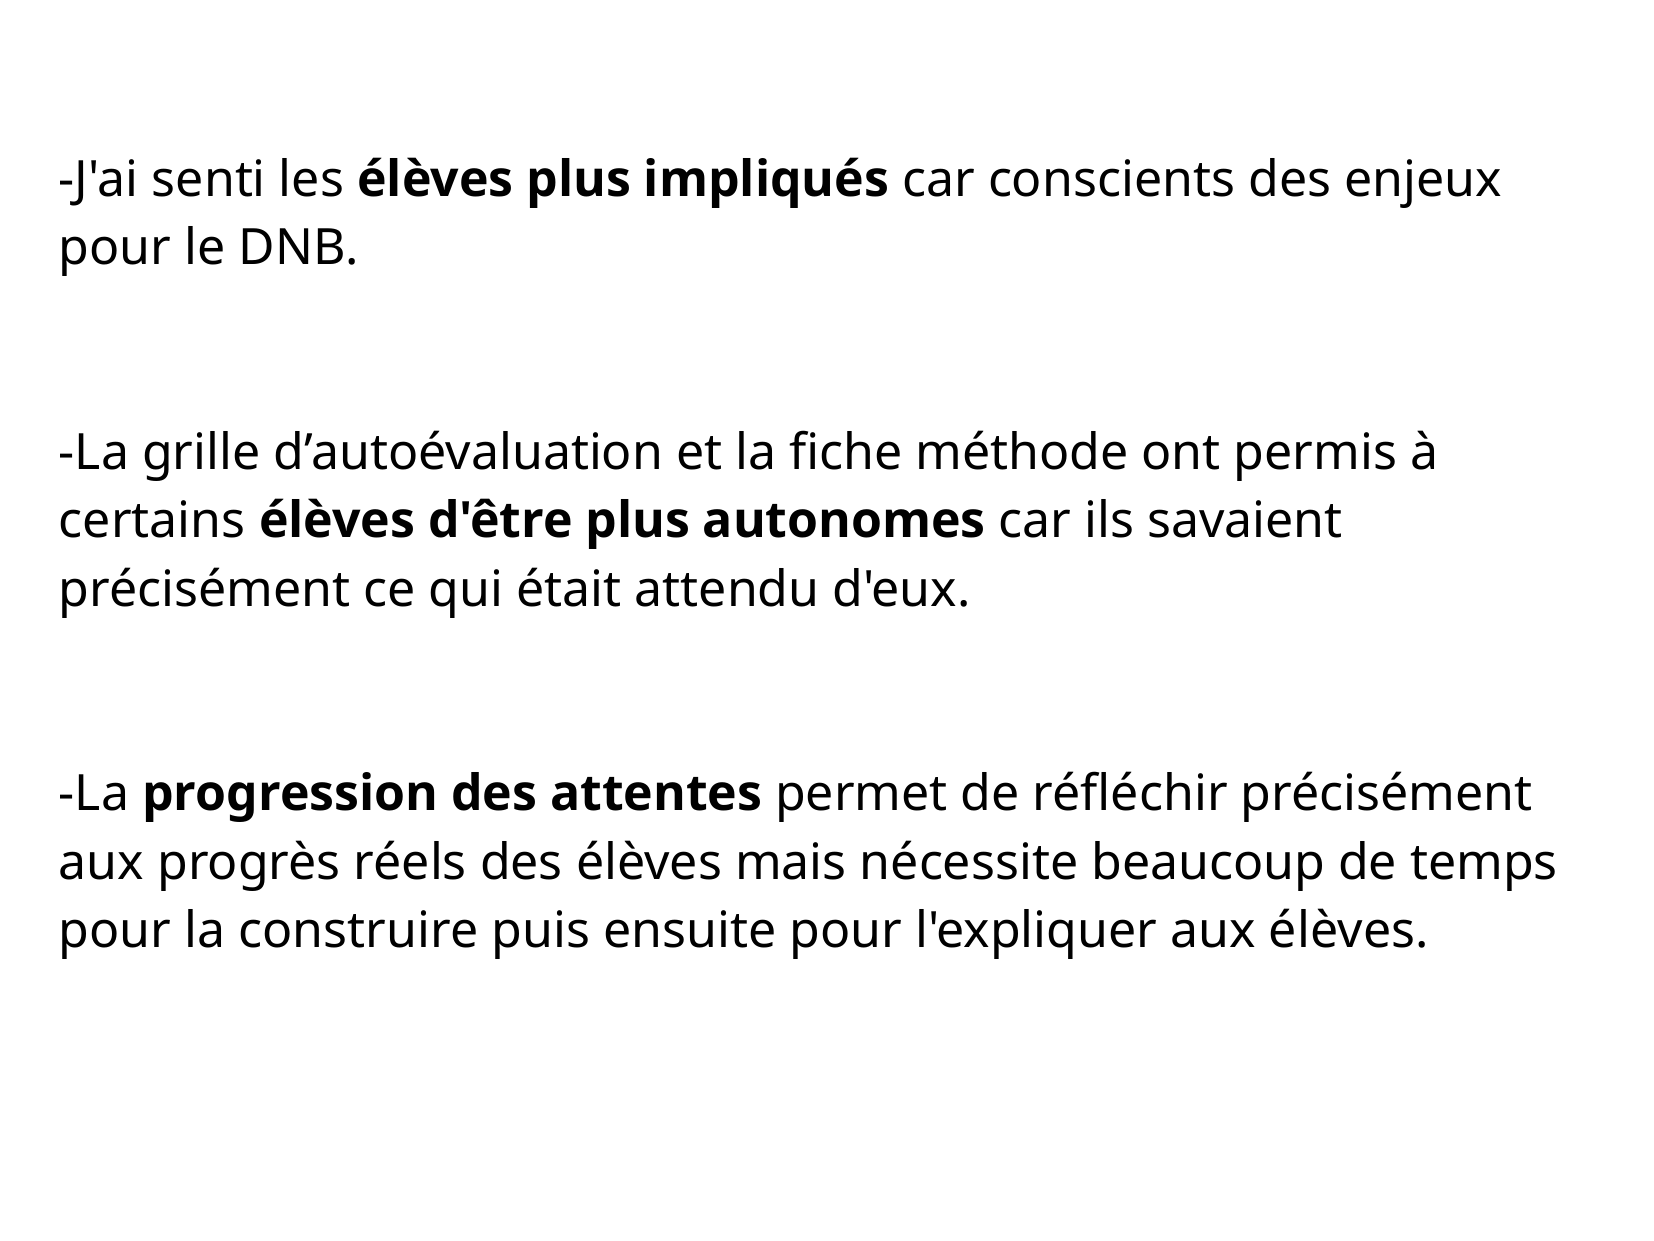

-J'ai senti les élèves plus impliqués car conscients des enjeux pour le DNB.
-La grille d’autoévaluation et la fiche méthode ont permis à certains élèves d'être plus autonomes car ils savaient précisément ce qui était attendu d'eux.
-La progression des attentes permet de réfléchir précisément aux progrès réels des élèves mais nécessite beaucoup de temps pour la construire puis ensuite pour l'expliquer aux élèves.